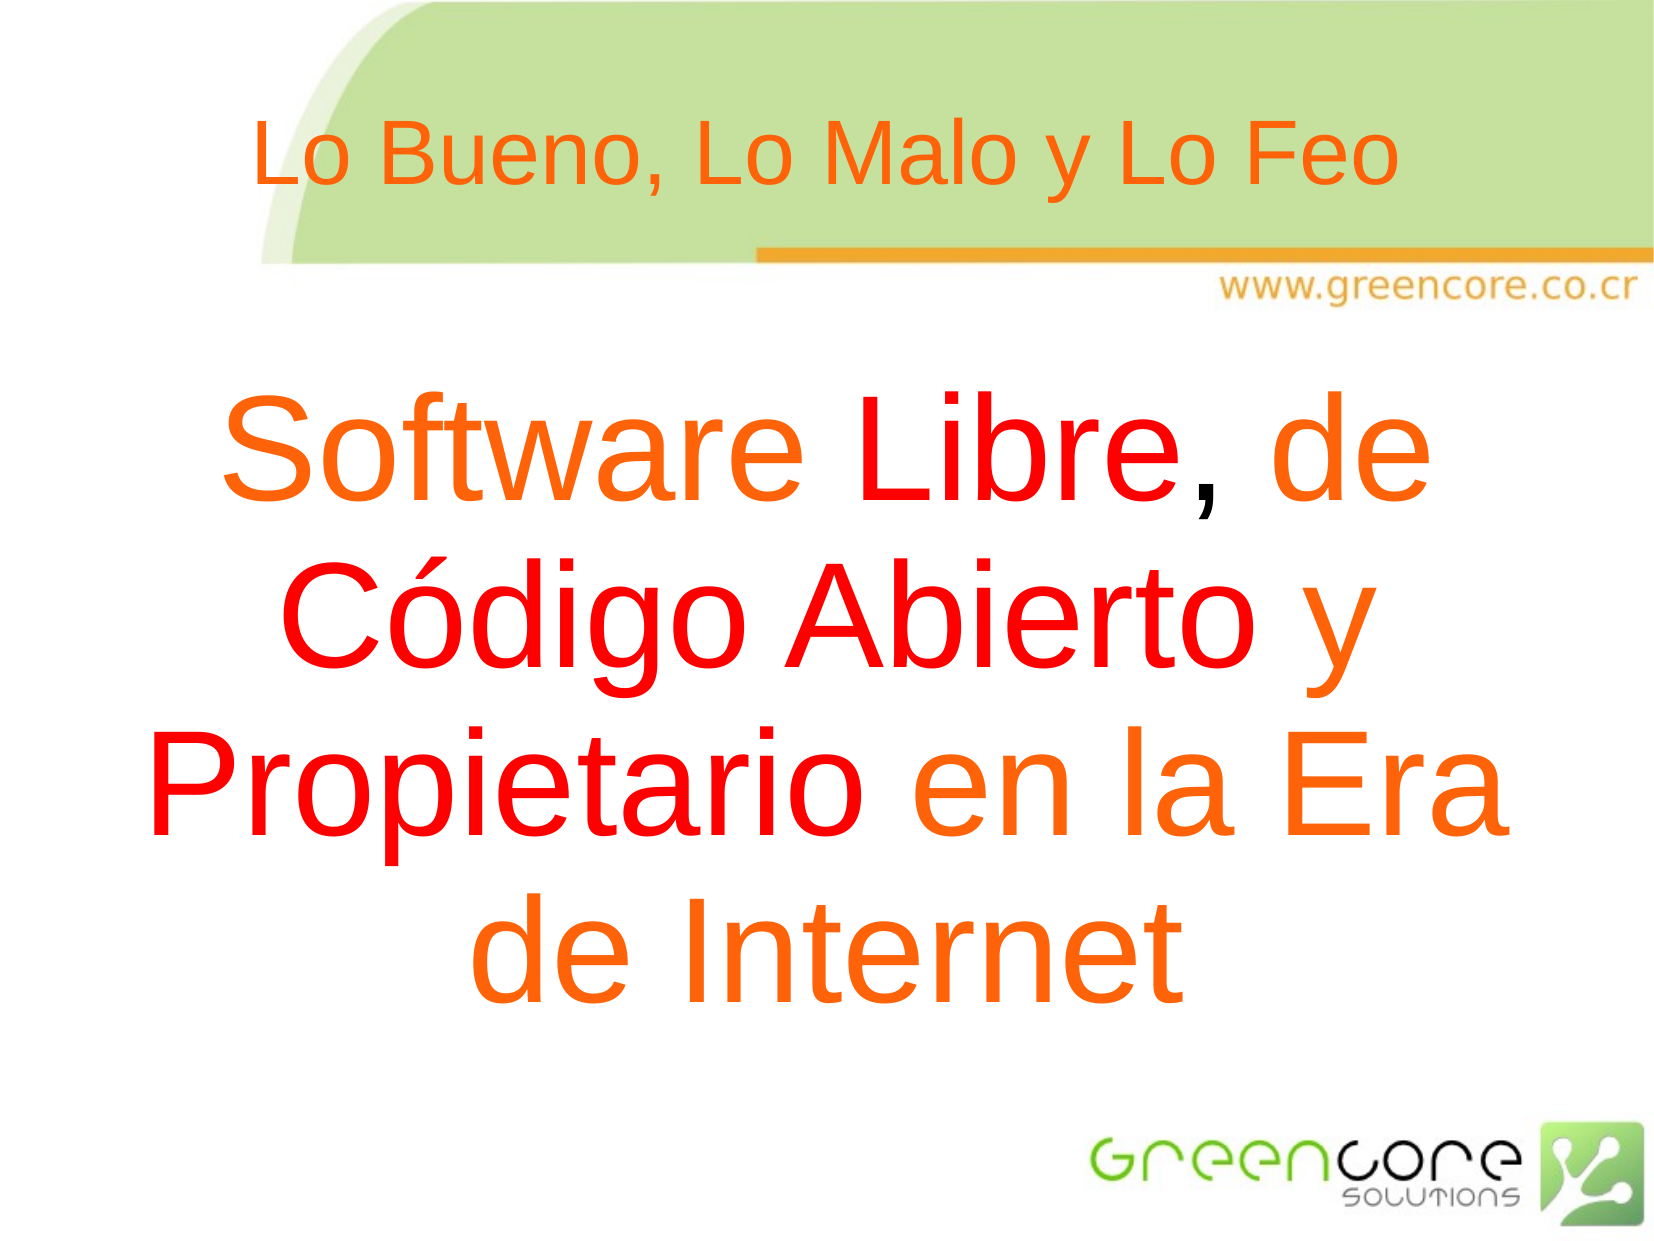

# Lo Bueno, Lo Malo y Lo Feo
Software Libre, de Código Abierto y Propietario en la Era de Internet